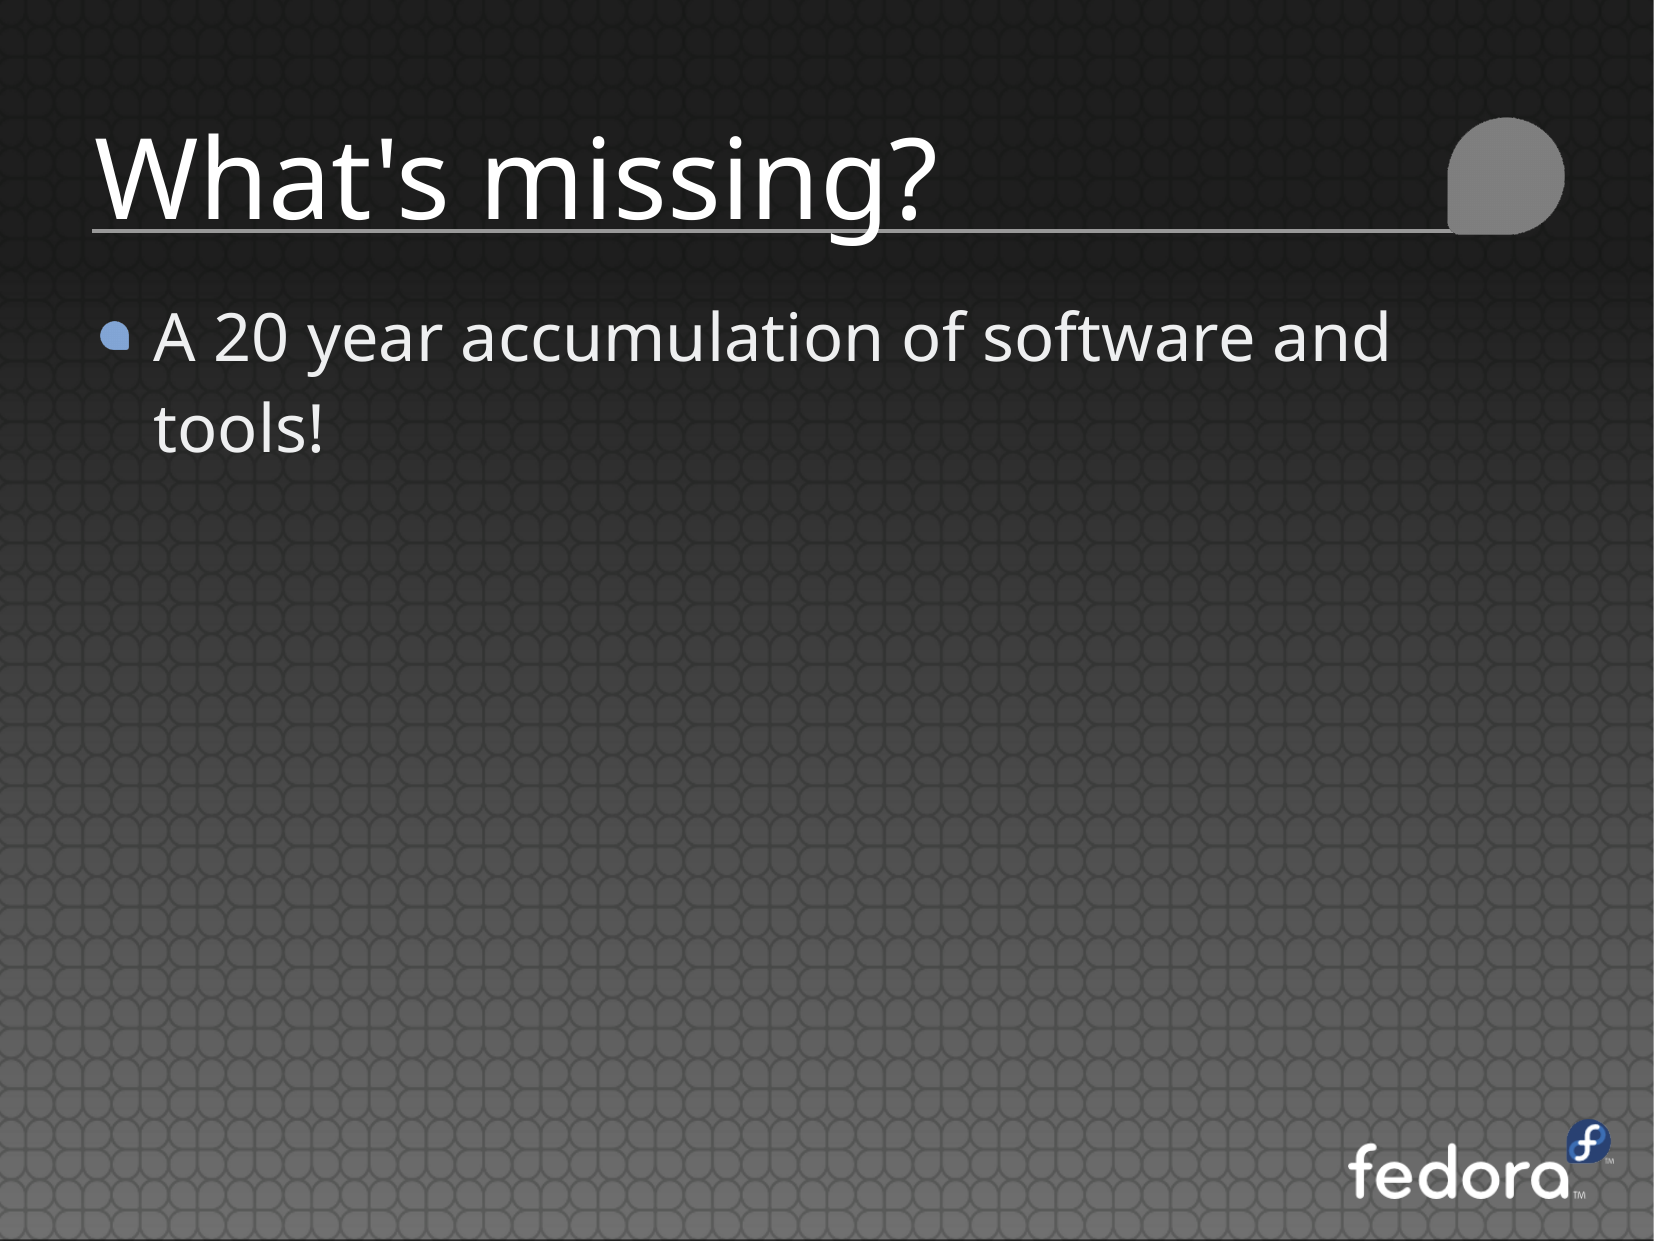

What's missing?
# A 20 year accumulation of software and tools!